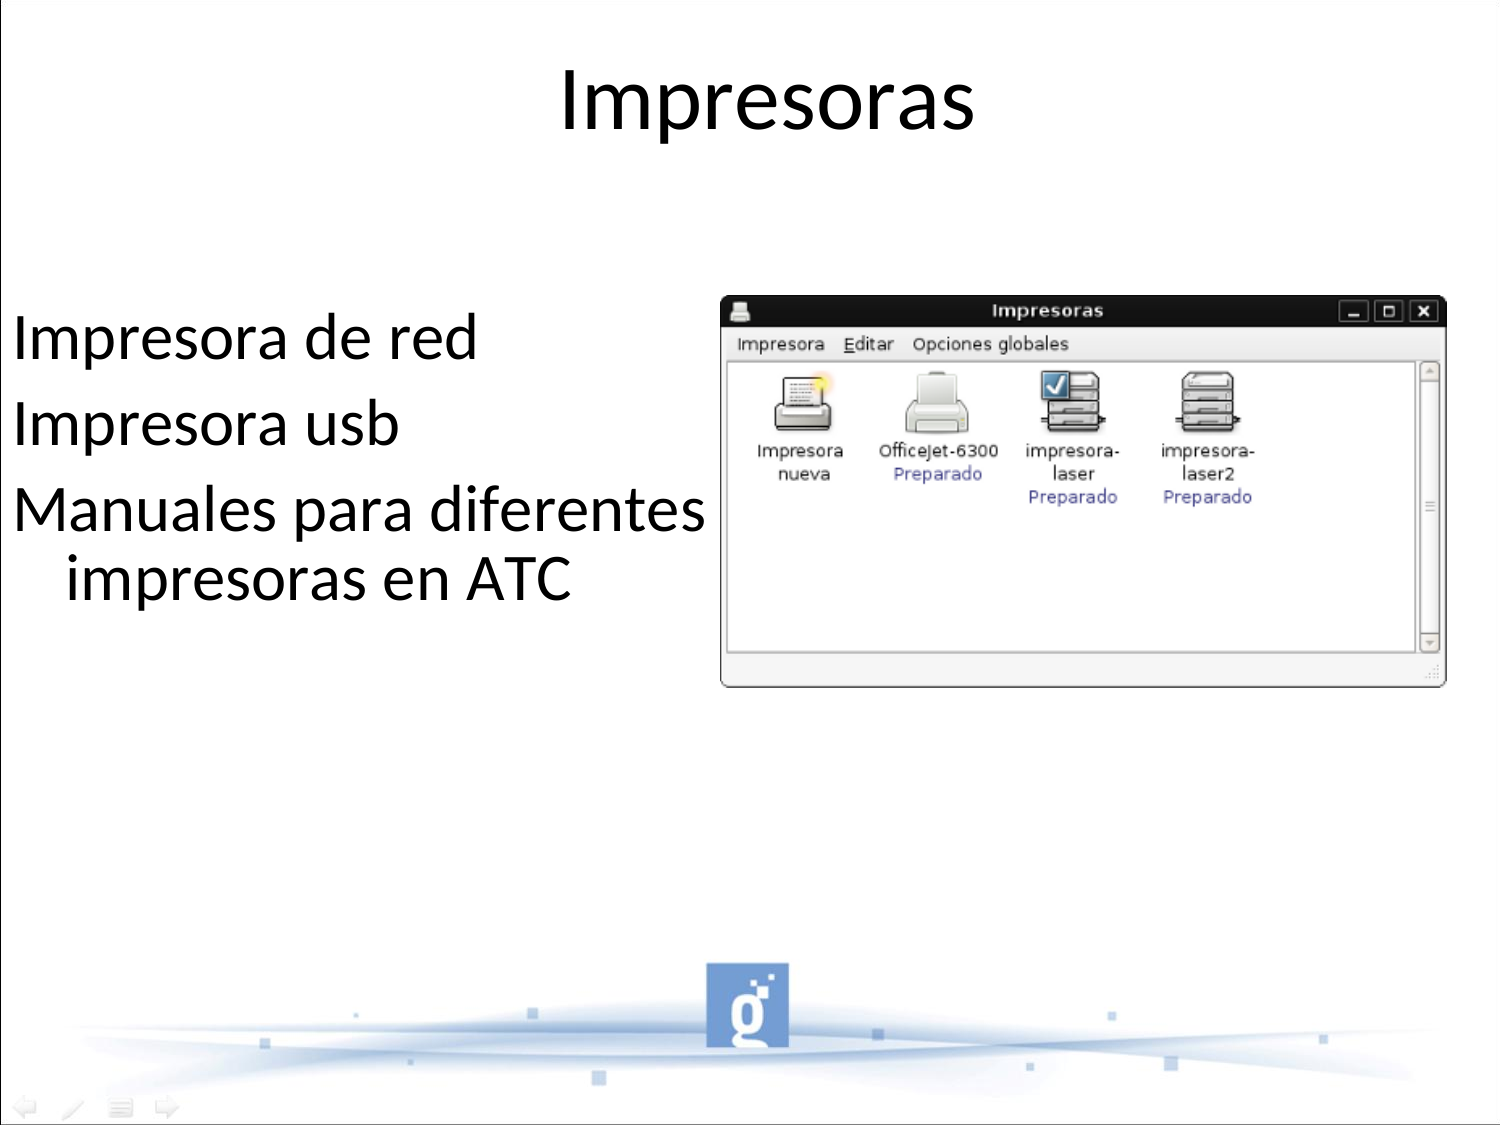

# Impresoras
Impresora de red
Impresora usb
Manuales para diferentes impresoras en ATC